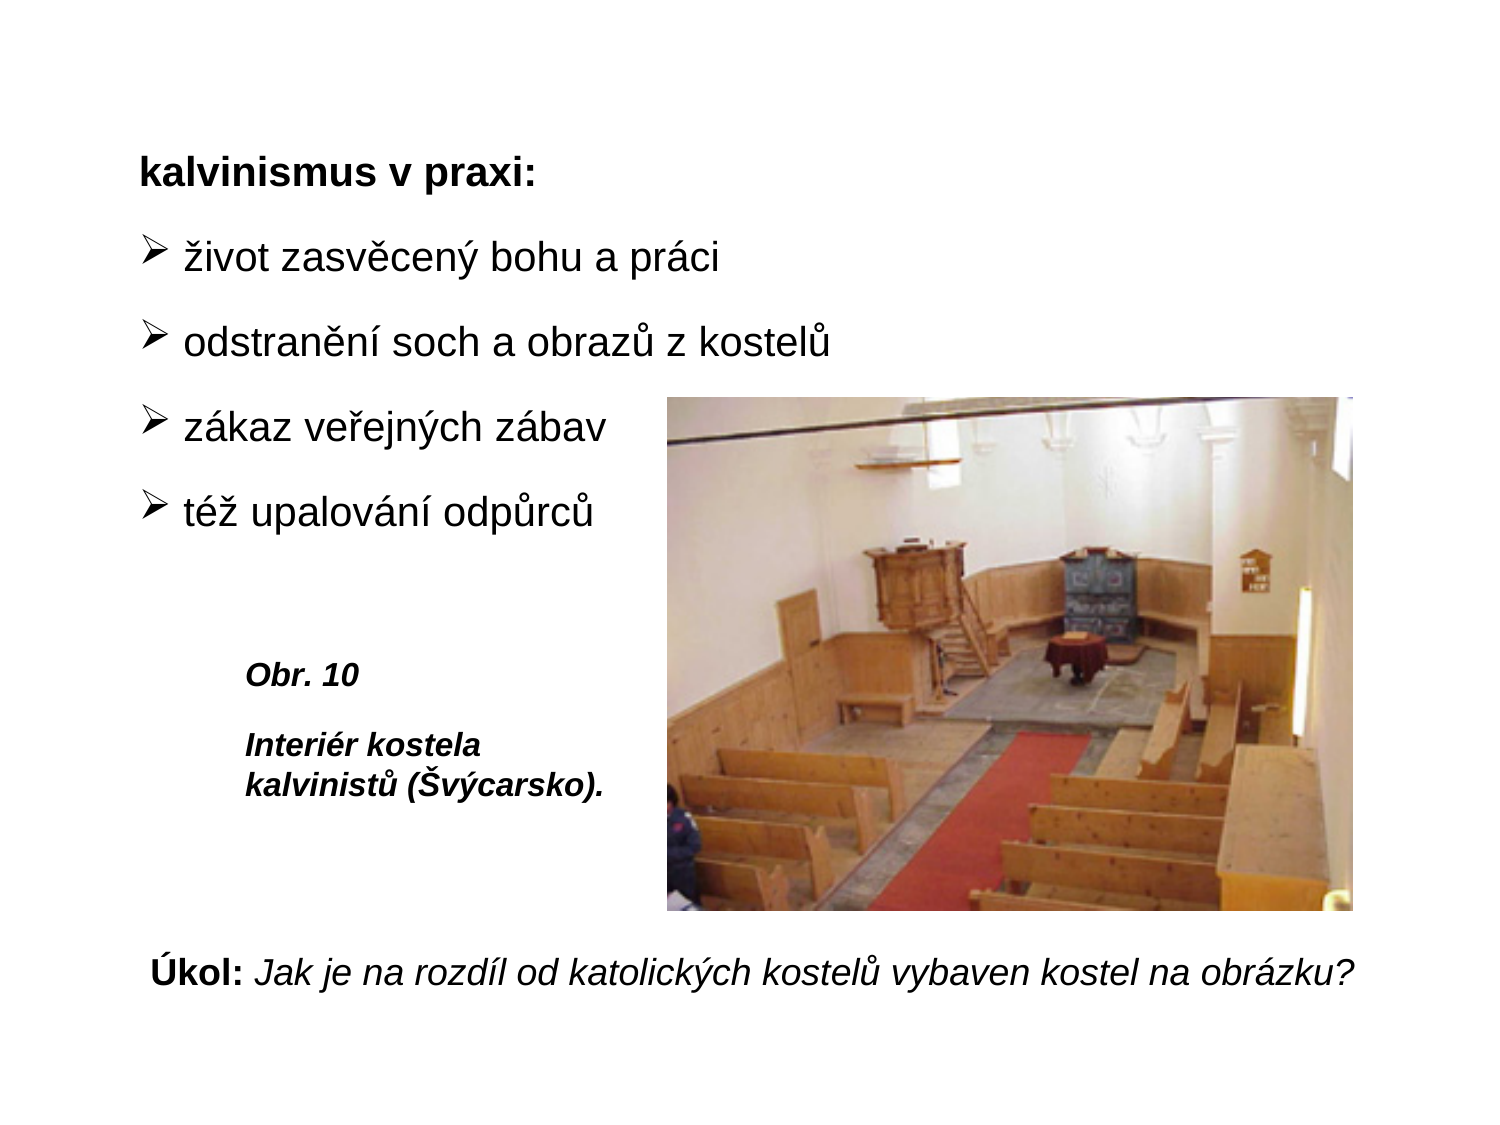

kalvinismus v praxi:
 život zasvěcený bohu a práci
 odstranění soch a obrazů z kostelů
 zákaz veřejných zábav
 též upalování odpůrců
Obr. 10
Interiér kostela
kalvinistů (Švýcarsko).
Úkol: Jak je na rozdíl od katolických kostelů vybaven kostel na obrázku?